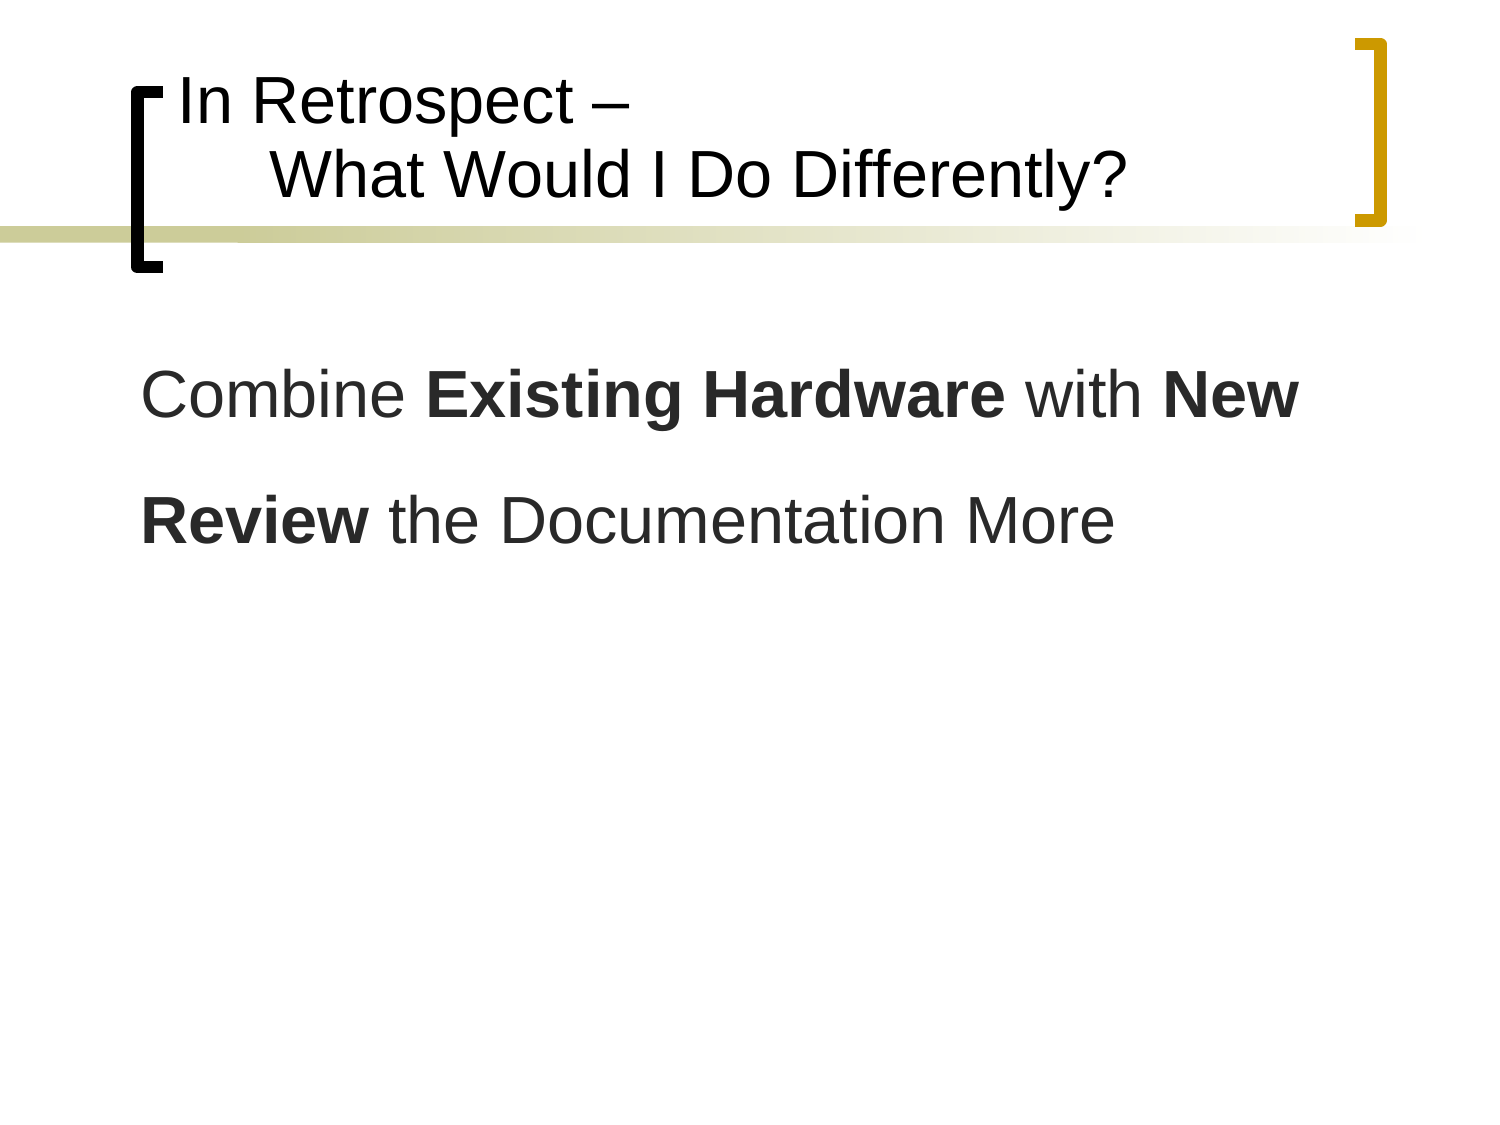

# In Retrospect – What Would I Do Differently?
Combine Existing Hardware with New
Review the Documentation More